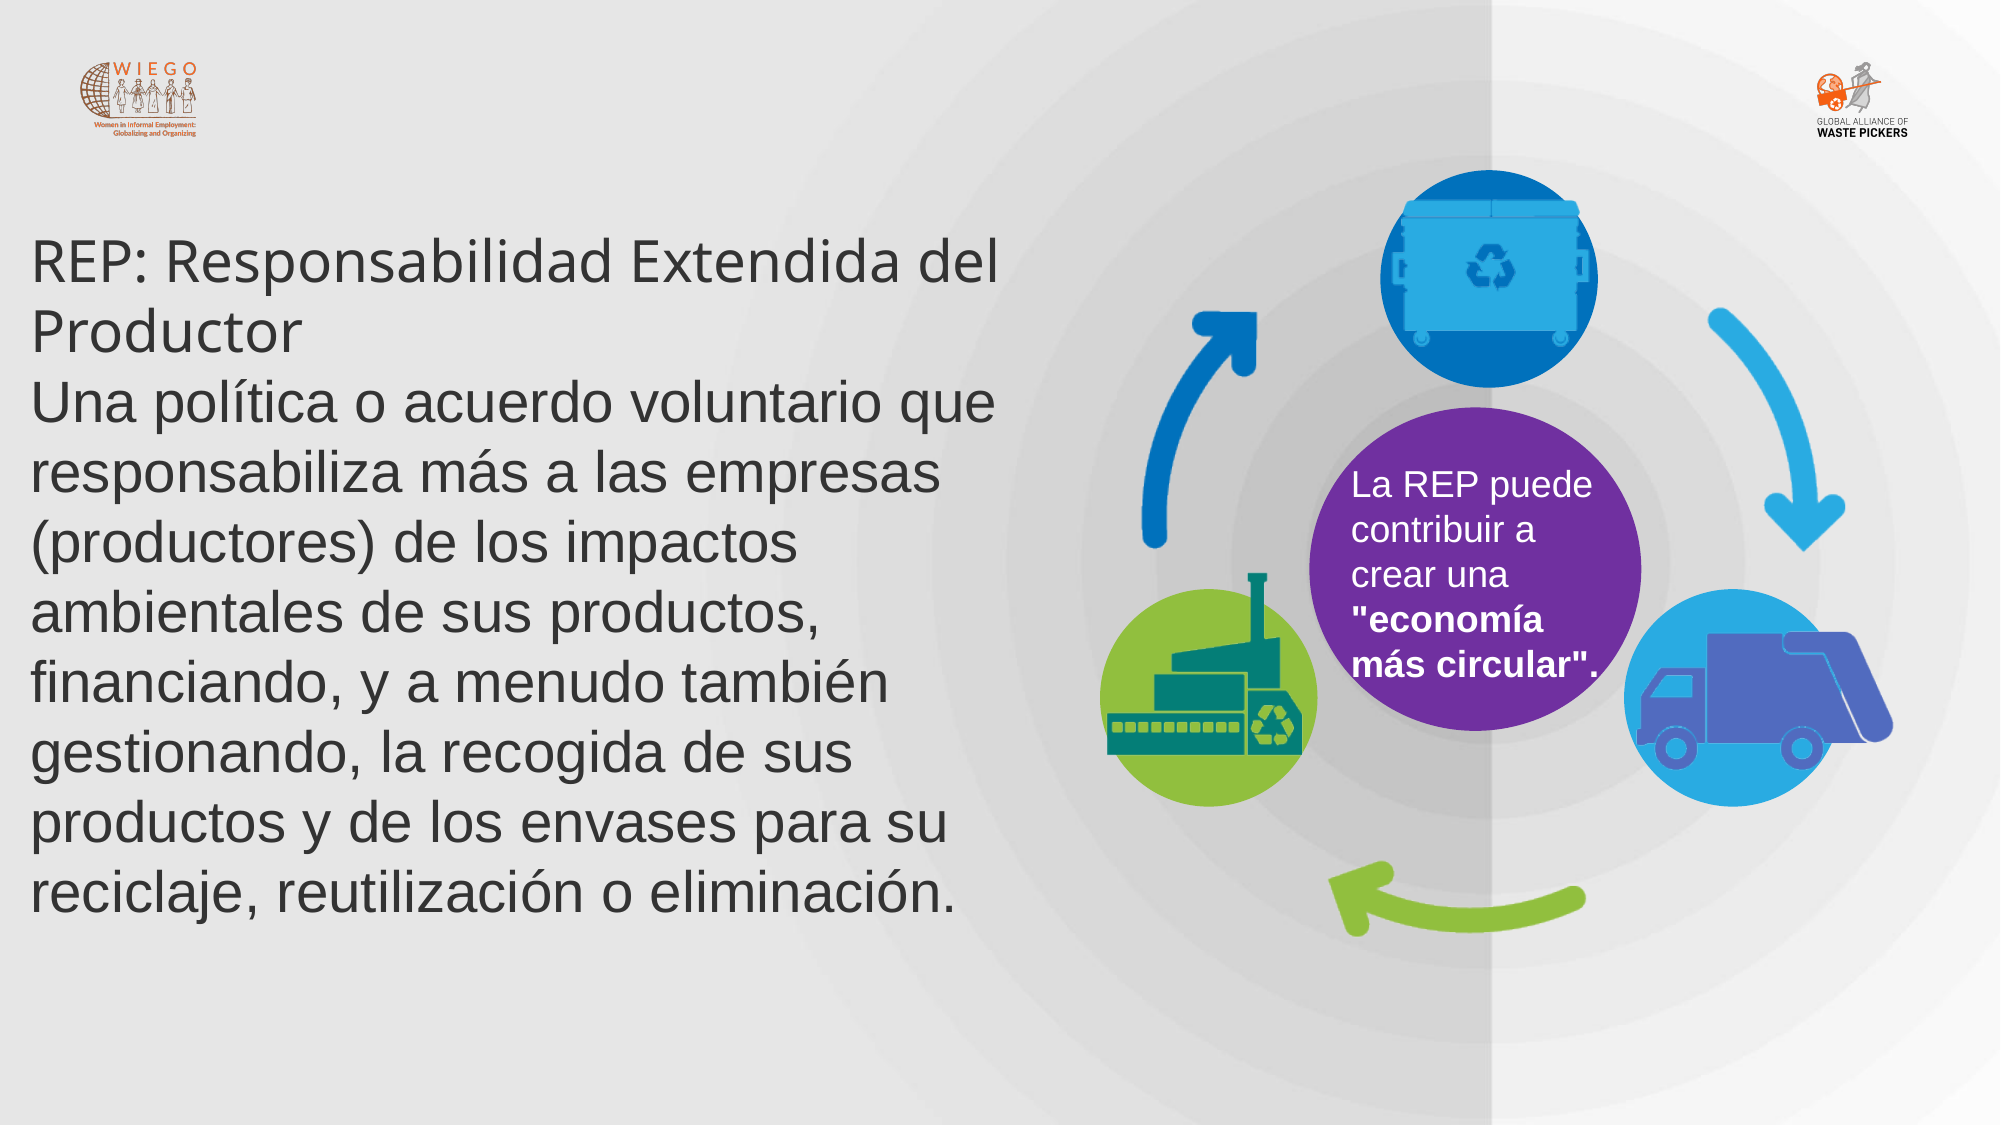

REP: Responsabilidad Extendida del Productor
Una política o acuerdo voluntario que responsabiliza más a las empresas (productores) de los impactos ambientales de sus productos, financiando, y a menudo también gestionando, la recogida de sus productos y de los envases para su reciclaje, reutilización o eliminación.
La REP puede contribuir a crear una "economía más circular".